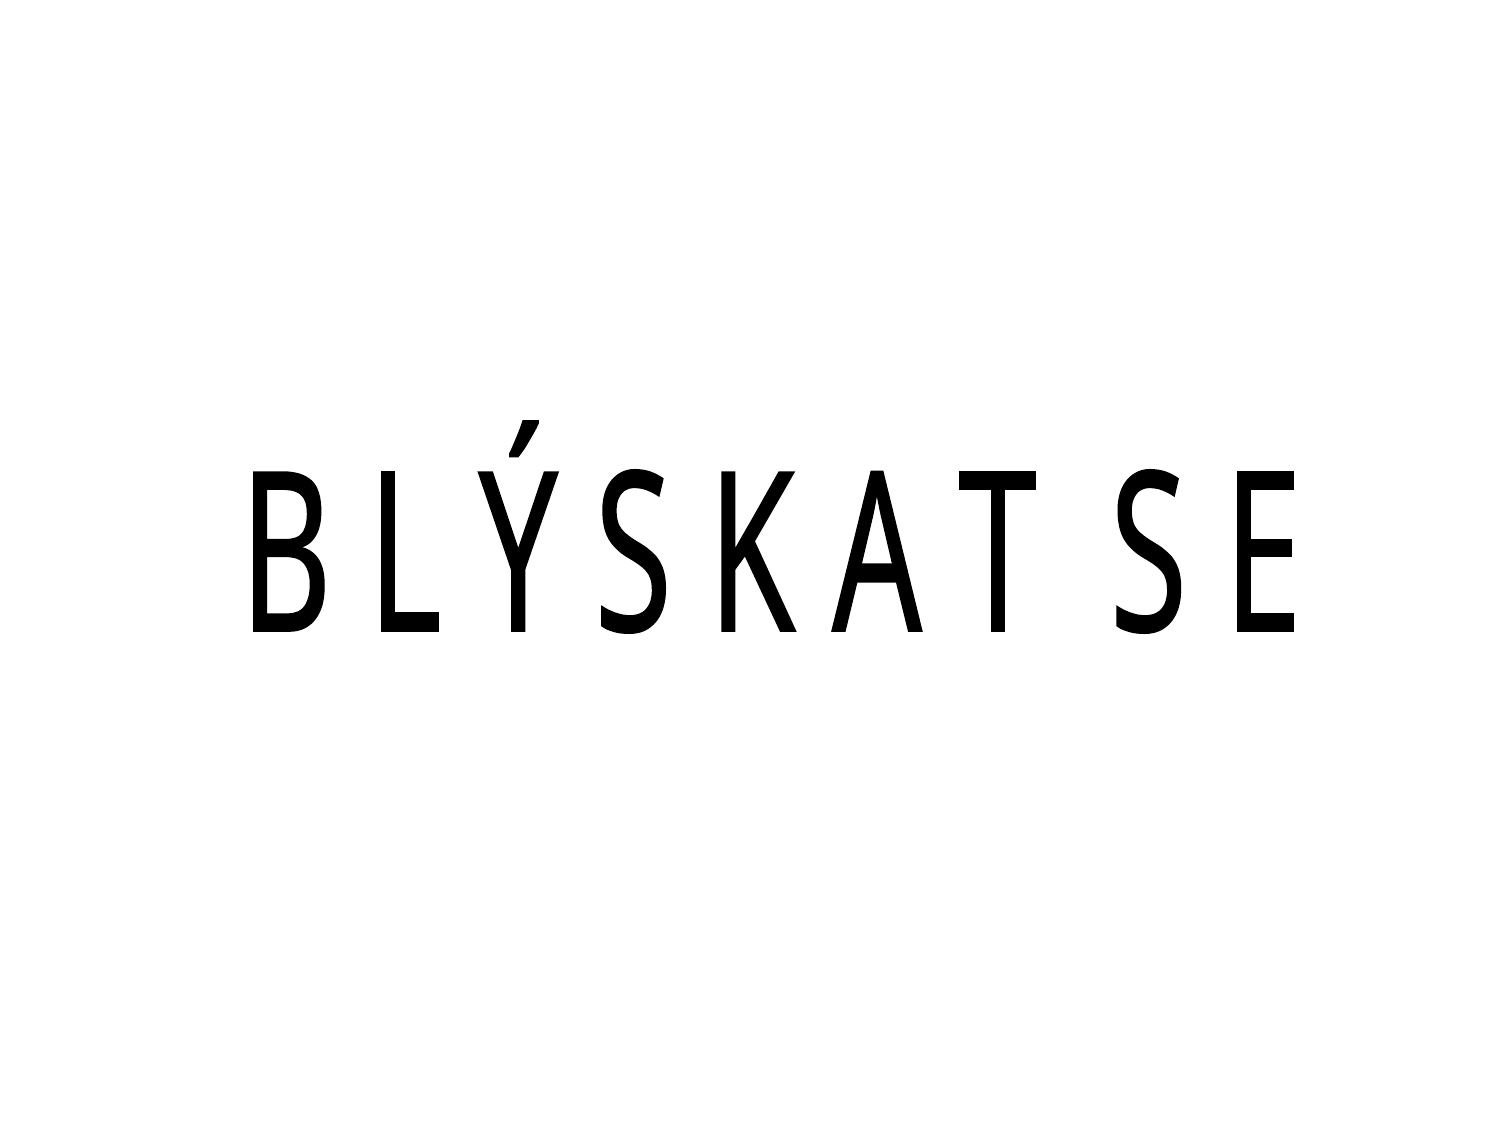

B L Ý S K A T S E